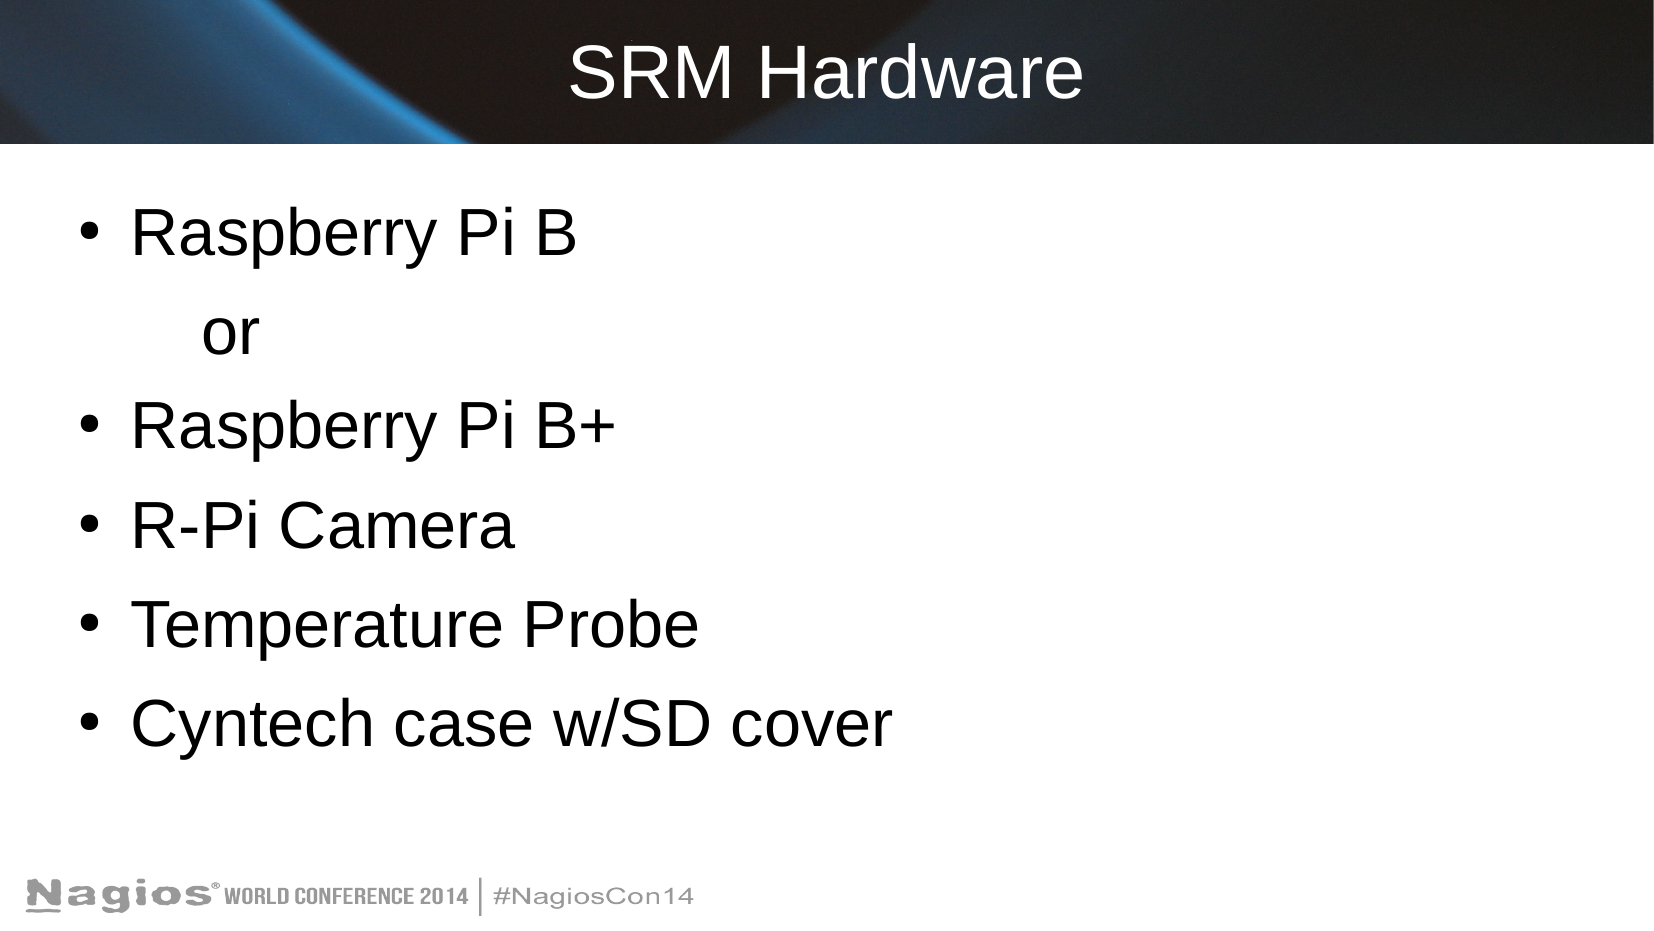

# SRM Hardware
Raspberry Pi B
or
Raspberry Pi B+
R-Pi Camera
Temperature Probe
Cyntech case w/SD cover